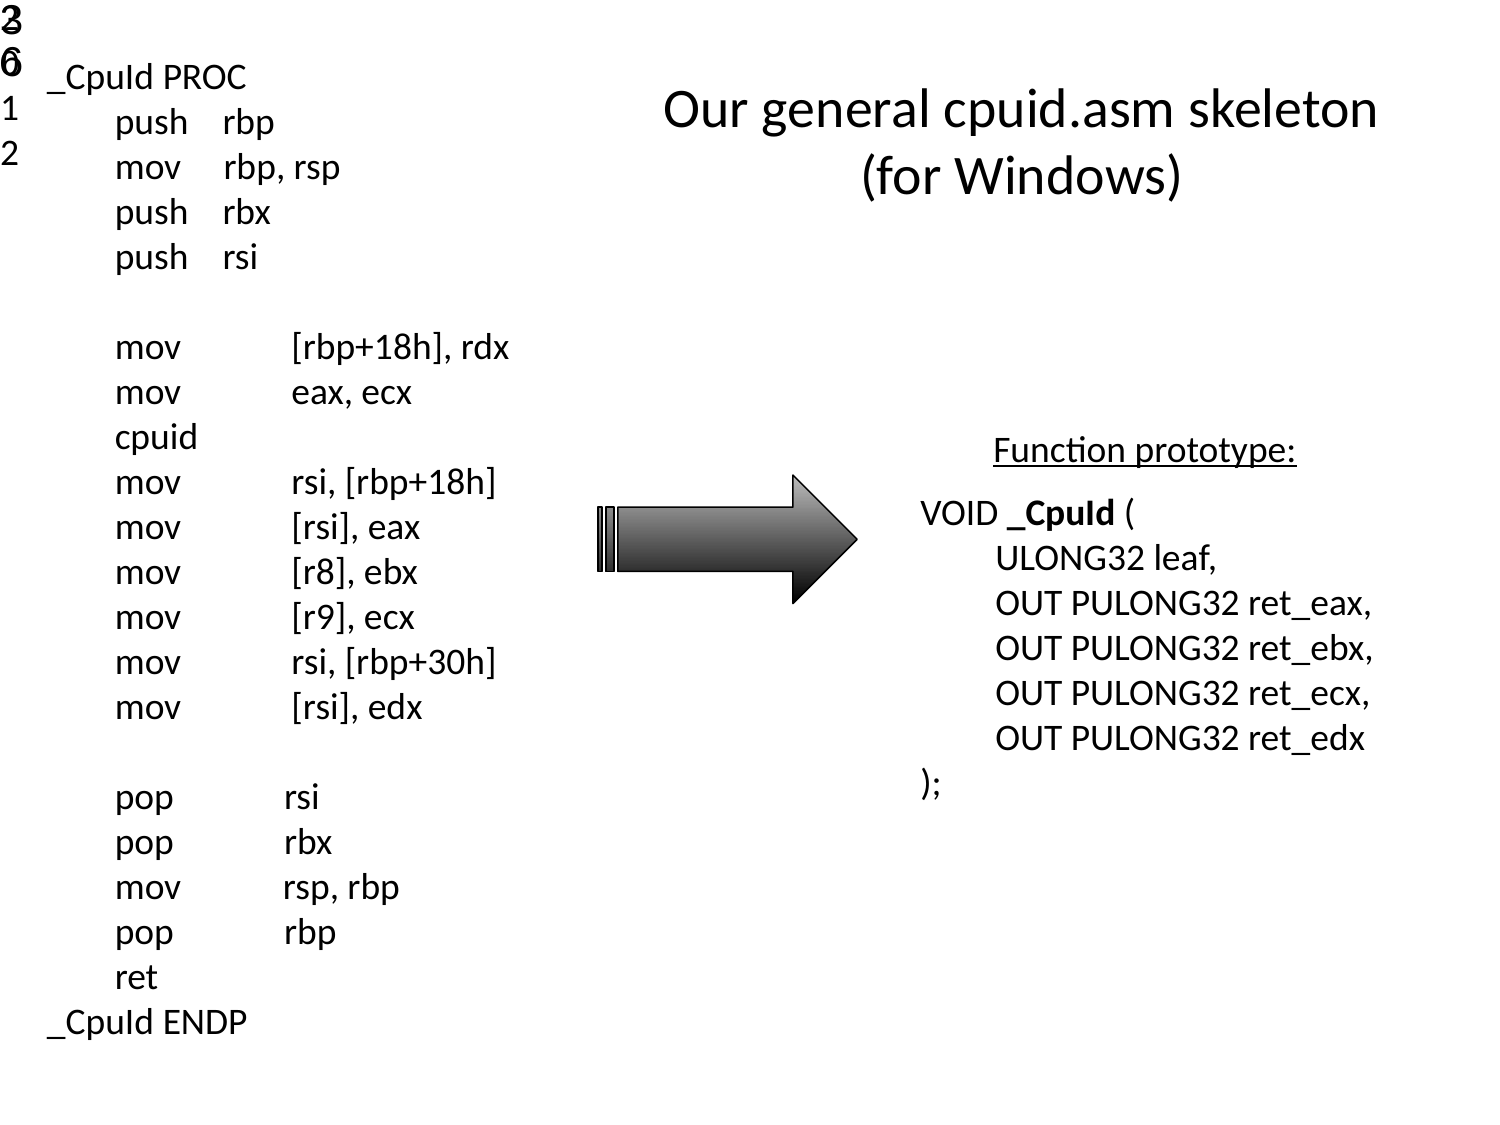

2012
_CpuId PROC
 push rbp
 mov rbp, rsp
 push rbx
 push rsi
 mov [rbp+18h], rdx
 mov eax, ecx
 cpuid
 mov rsi, [rbp+18h]
 mov [rsi], eax
 mov [r8], ebx
 mov [r9], ecx
 mov rsi, [rbp+30h]
 mov [rsi], edx
 pop rsi
 pop rbx
 mov rsp, rbp
 pop rbp
 ret
_CpuId ENDP
# Our general cpuid.asm skeleton (for Windows)
Function prototype:
VOID _CpuId (
	ULONG32 leaf,
	OUT PULONG32 ret_eax,
	OUT PULONG32 ret_ebx,
	OUT PULONG32 ret_ecx,
	OUT PULONG32 ret_edx
);